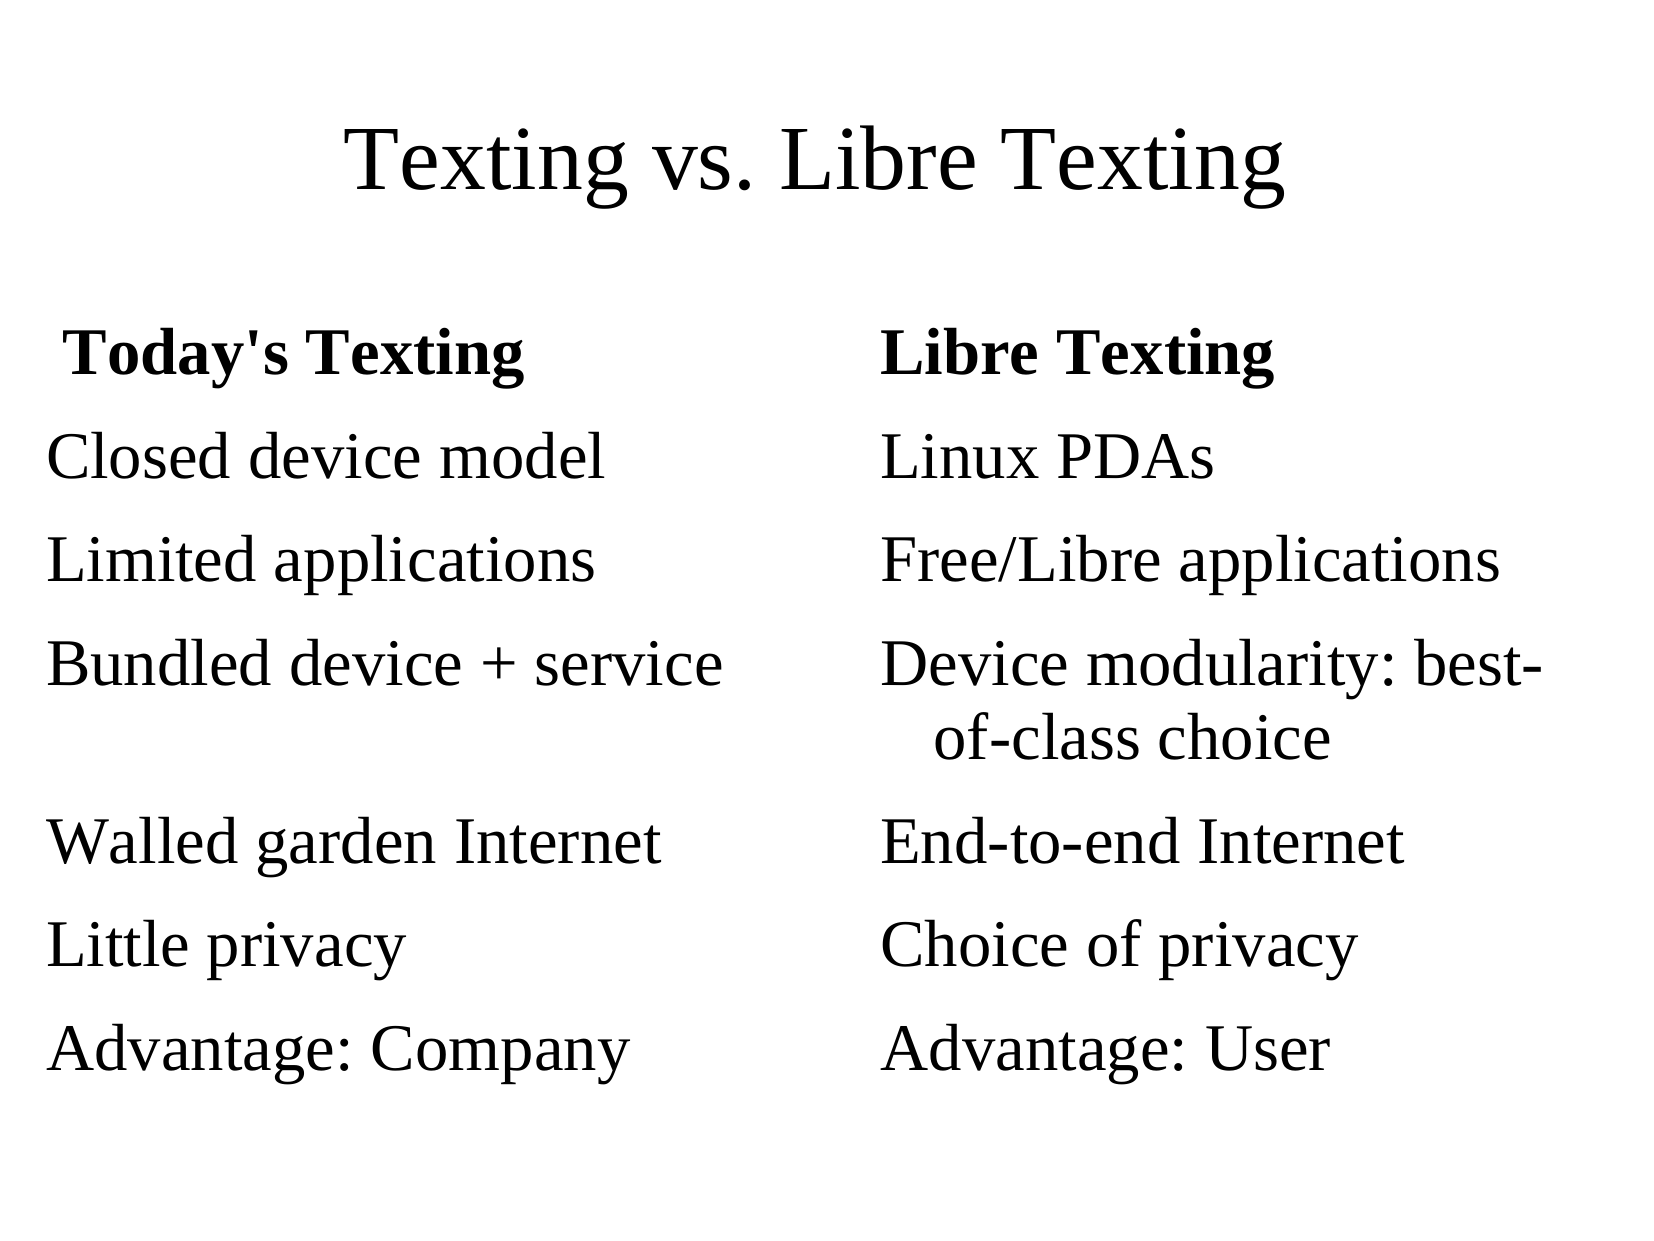

# Texting vs. Libre Texting
 Today's Texting
Closed device model
Limited applications
Bundled device + service
Walled garden Internet
Little privacy
Advantage: Company
Libre Texting
Linux PDAs
Free/Libre applications
Device modularity: best-of-class choice
End-to-end Internet
Choice of privacy
Advantage: User